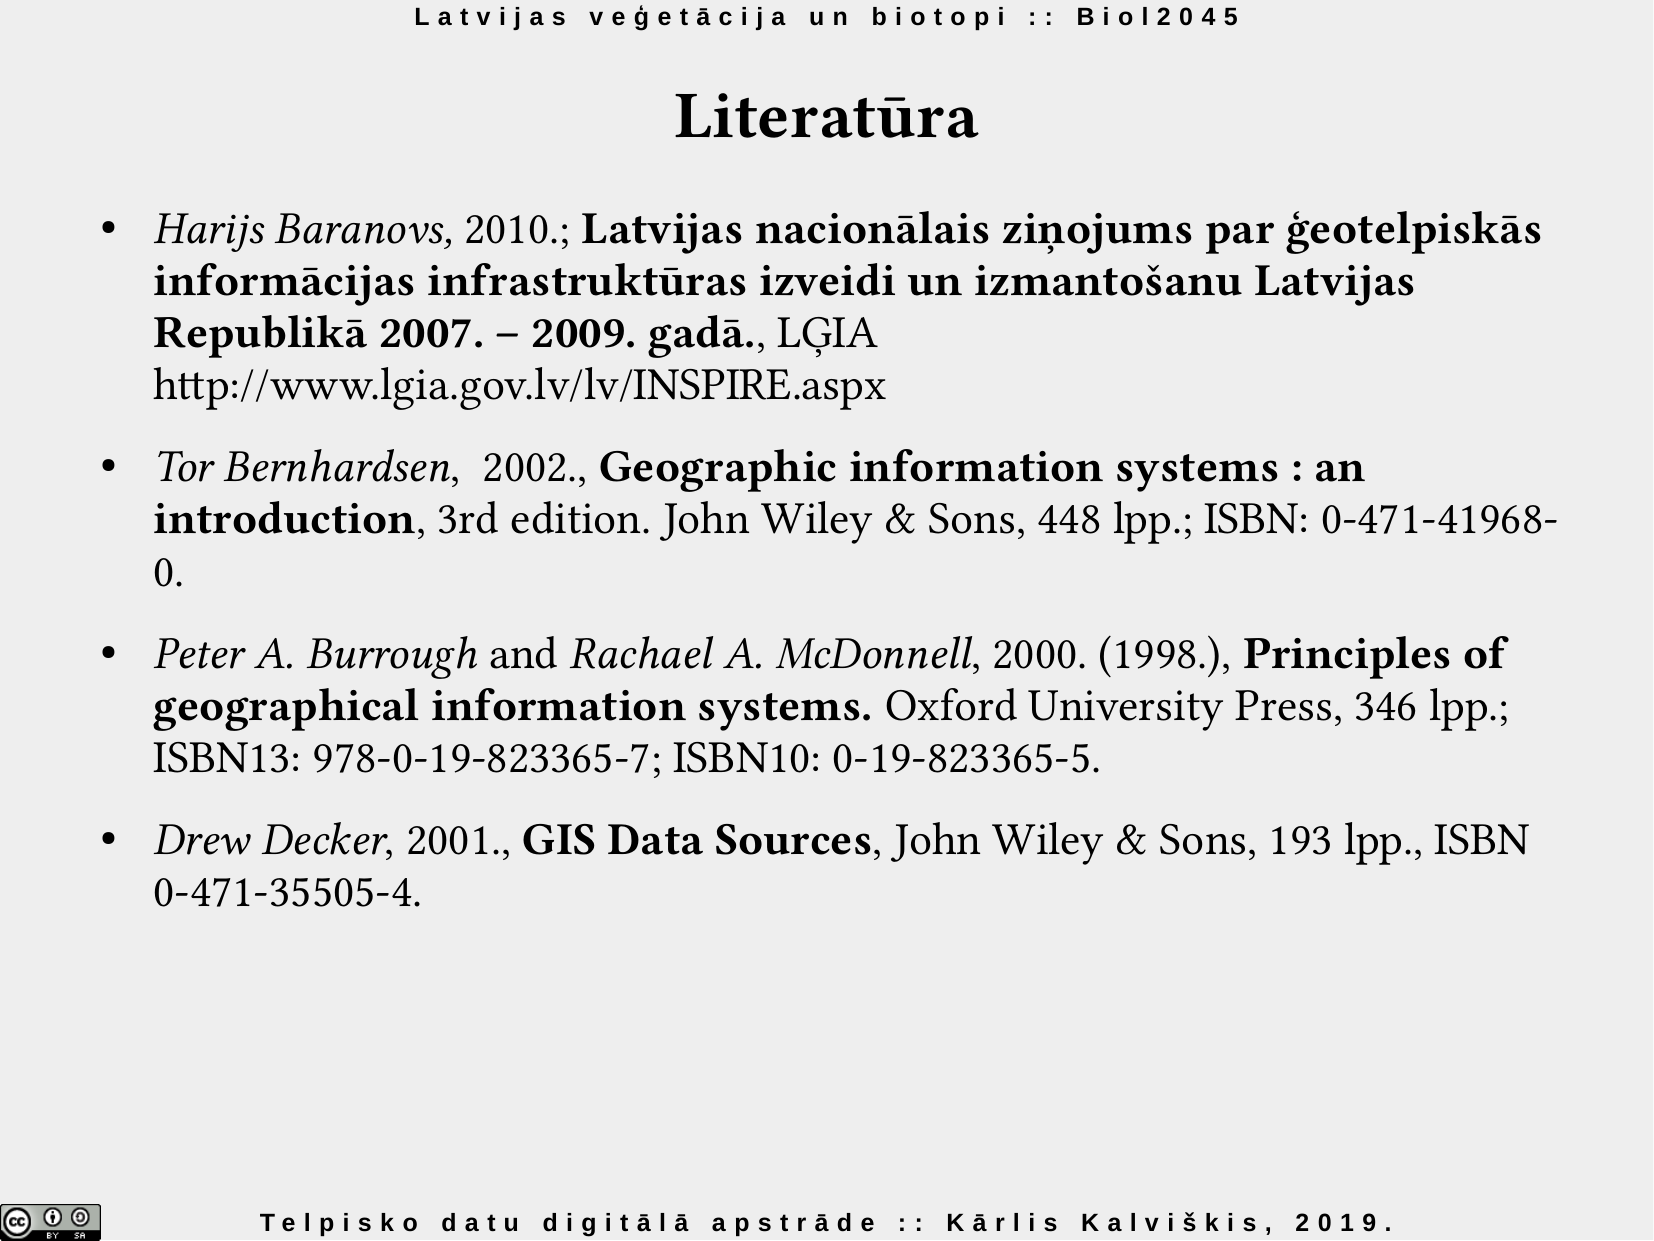

# Literatūra
Harijs Baranovs, 2010.; Latvijas nacionālais ziņojums par ģeotelpiskās informācijas infrastruktūras izveidi un izmantošanu Latvijas Republikā 2007. – 2009. gadā., LĢIA
http://www.lgia.gov.lv/lv/INSPIRE.aspx
Tor Bernhardsen, 2002., Geographic information systems : an introduction, 3rd edition. John Wiley & Sons, 448 lpp.; ISBN: 0-471-41968-0.
Peter A. Burrough and Rachael A. McDonnell, 2000. (1998.), Principles of geographical information systems. Oxford University Press, 346 lpp.; ISBN13: 978-0-19-823365-7; ISBN10: 0-19-823365-5.
Drew Decker, 2001., GIS Data Sources, John Wiley & Sons, 193 lpp., ISBN 0-471-35505-4.